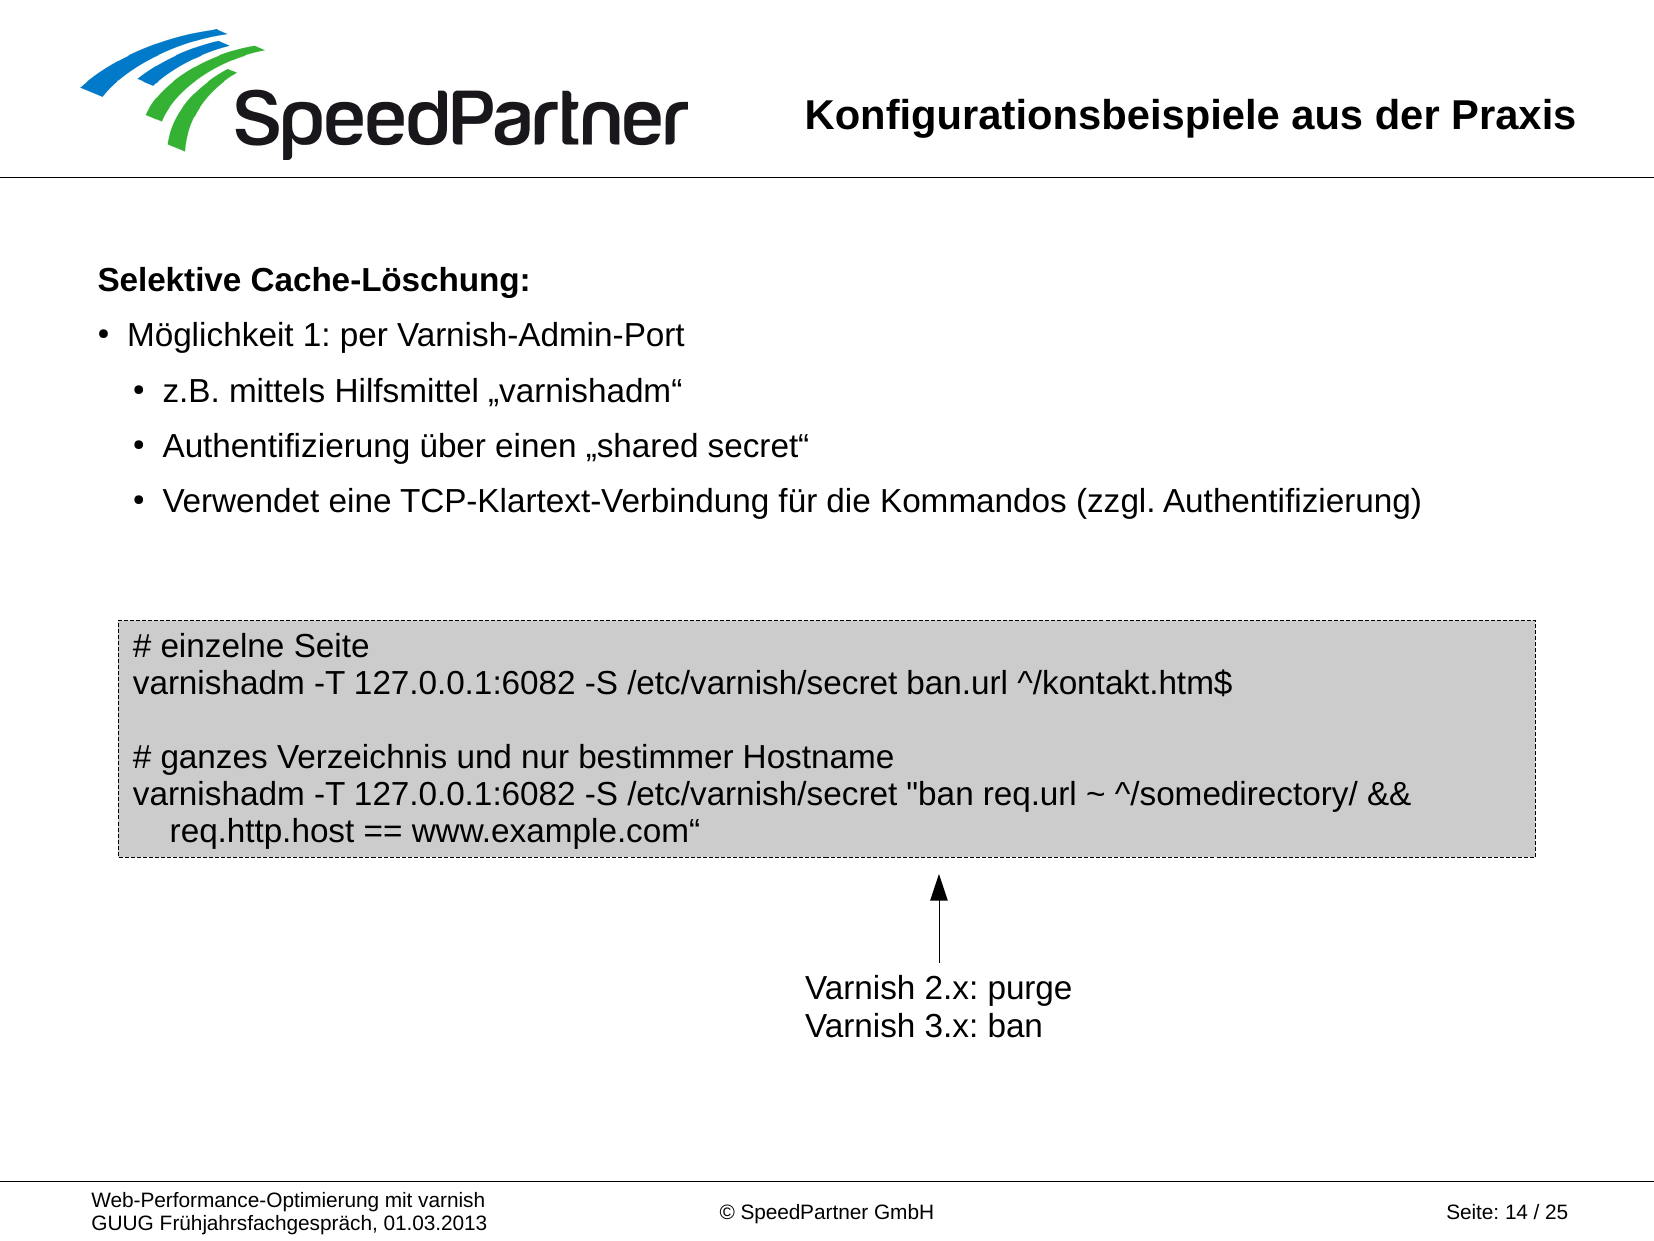

# Konfigurationsbeispiele aus der Praxis
Selektive Cache-Löschung:
Möglichkeit 1: per Varnish-Admin-Port
z.B. mittels Hilfsmittel „varnishadm“
Authentifizierung über einen „shared secret“
Verwendet eine TCP-Klartext-Verbindung für die Kommandos (zzgl. Authentifizierung)
# einzelne Seite
varnishadm -T 127.0.0.1:6082 -S /etc/varnish/secret ban.url ^/kontakt.htm$
# ganzes Verzeichnis und nur bestimmer Hostname
varnishadm -T 127.0.0.1:6082 -S /etc/varnish/secret "ban req.url ~ ^/somedirectory/ &&
 req.http.host == www.example.com“
Varnish 2.x: purge
Varnish 3.x: ban